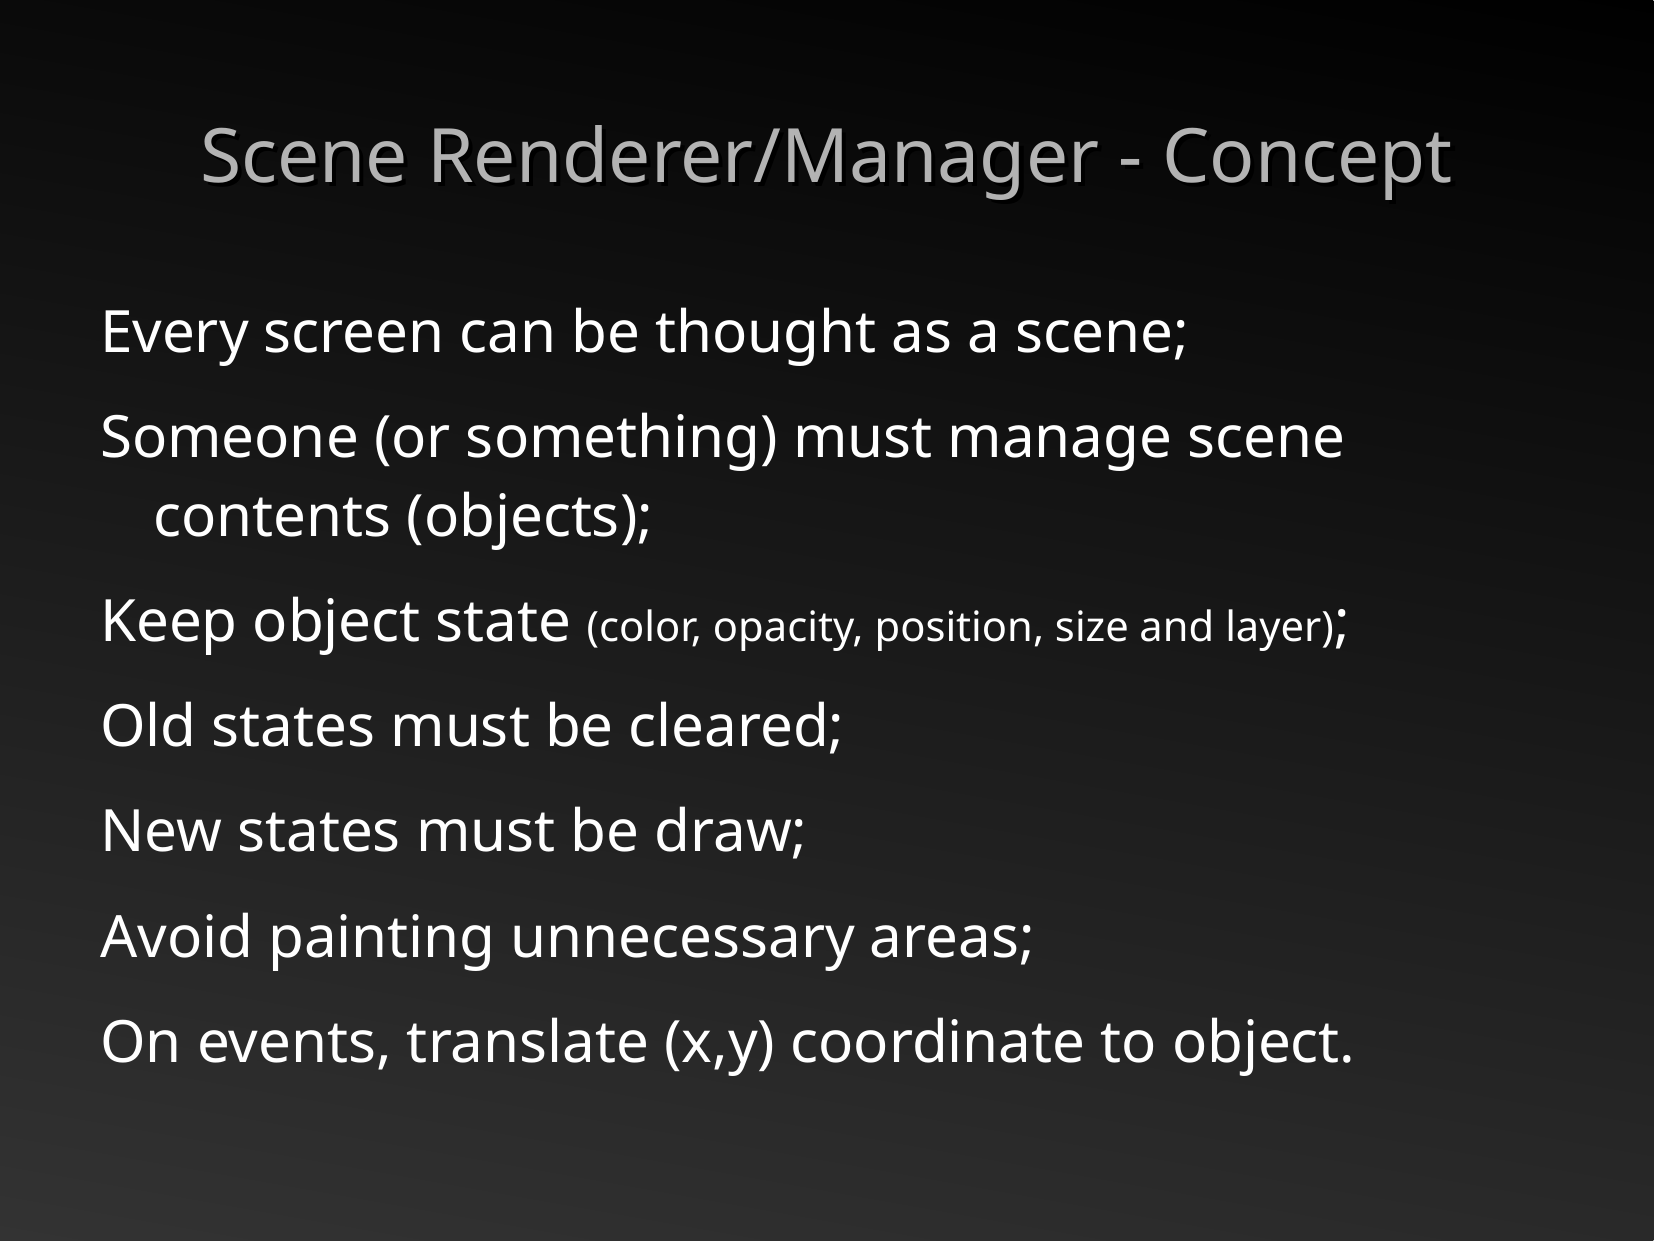

# Scene Renderer/Manager - Concept
Every screen can be thought as a scene;
Someone (or something) must manage scene contents (objects);
Keep object state (color, opacity, position, size and layer);
Old states must be cleared;
New states must be draw;
Avoid painting unnecessary areas;
On events, translate (x,y) coordinate to object.